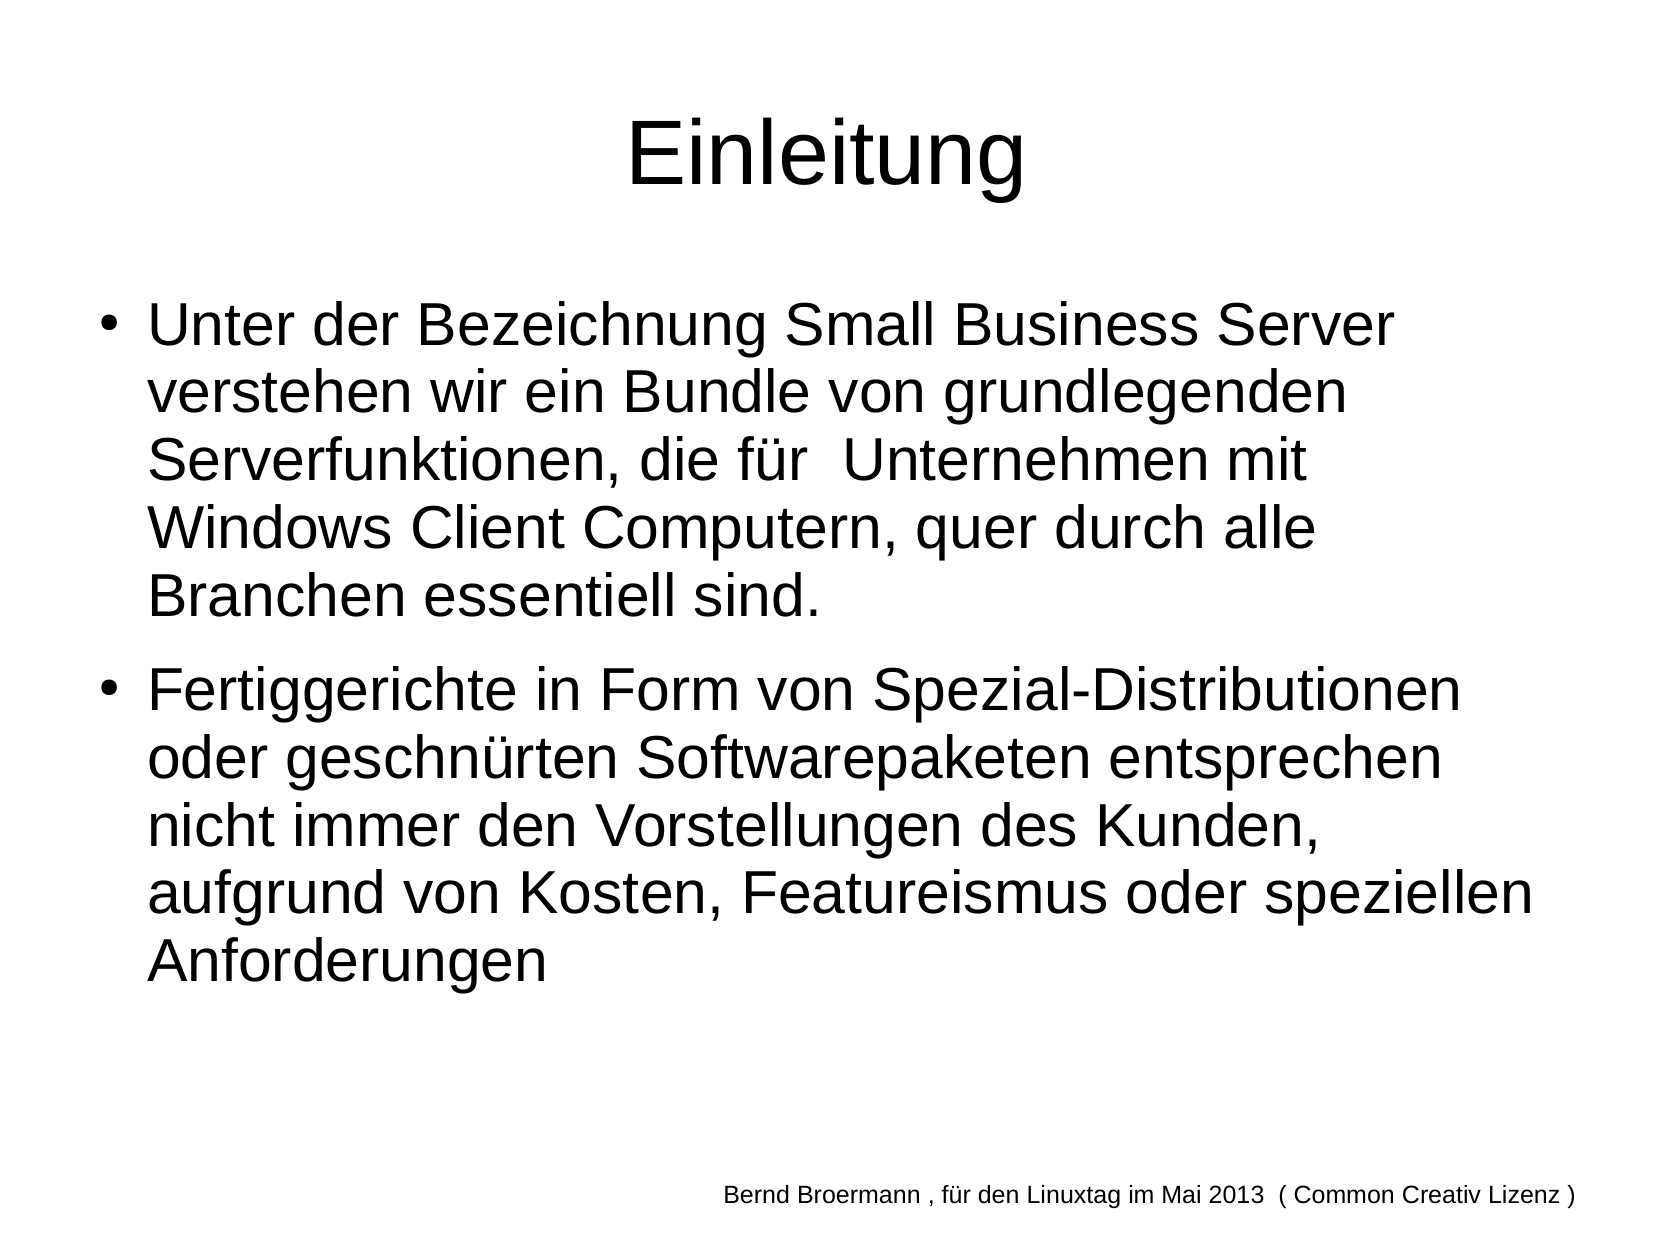

Einleitung
# Unter der Bezeichnung Small Business Server verstehen wir ein Bundle von grundlegenden Serverfunktionen, die für Unternehmen mit Windows Client Computern, quer durch alle Branchen essentiell sind.
Fertiggerichte in Form von Spezial-Distributionen oder geschnürten Softwarepaketen entsprechen nicht immer den Vorstellungen des Kunden, aufgrund von Kosten, Featureismus oder speziellen Anforderungen
Bernd Broermann , für den Linuxtag im Mai 2013 ( Common Creativ Lizenz )